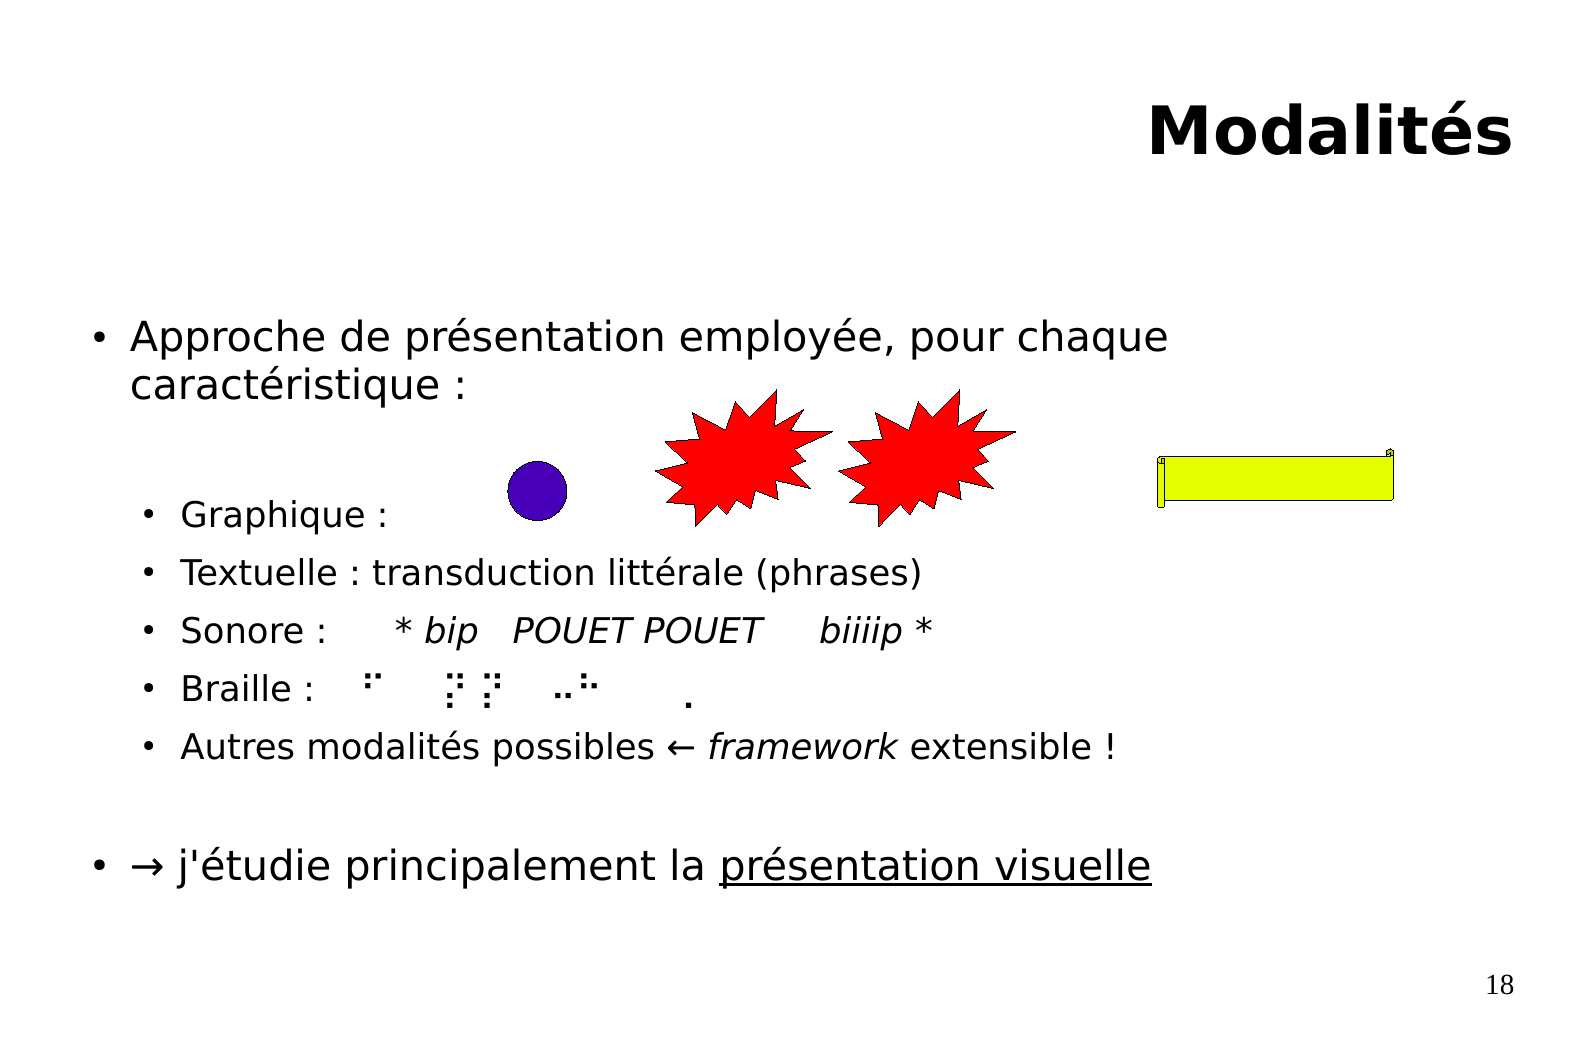

# Modalités
Approche de présentation employée, pour chaque caractéristique :
Graphique :
Textuelle : transduction littérale (phrases)
Sonore : * bip POUET POUET biiiip *
Braille : ⠋ ⡝ ⡝ ⠤⠓ ⡀
Autres modalités possibles ← framework extensible !
→ j'étudie principalement la présentation visuelle
18